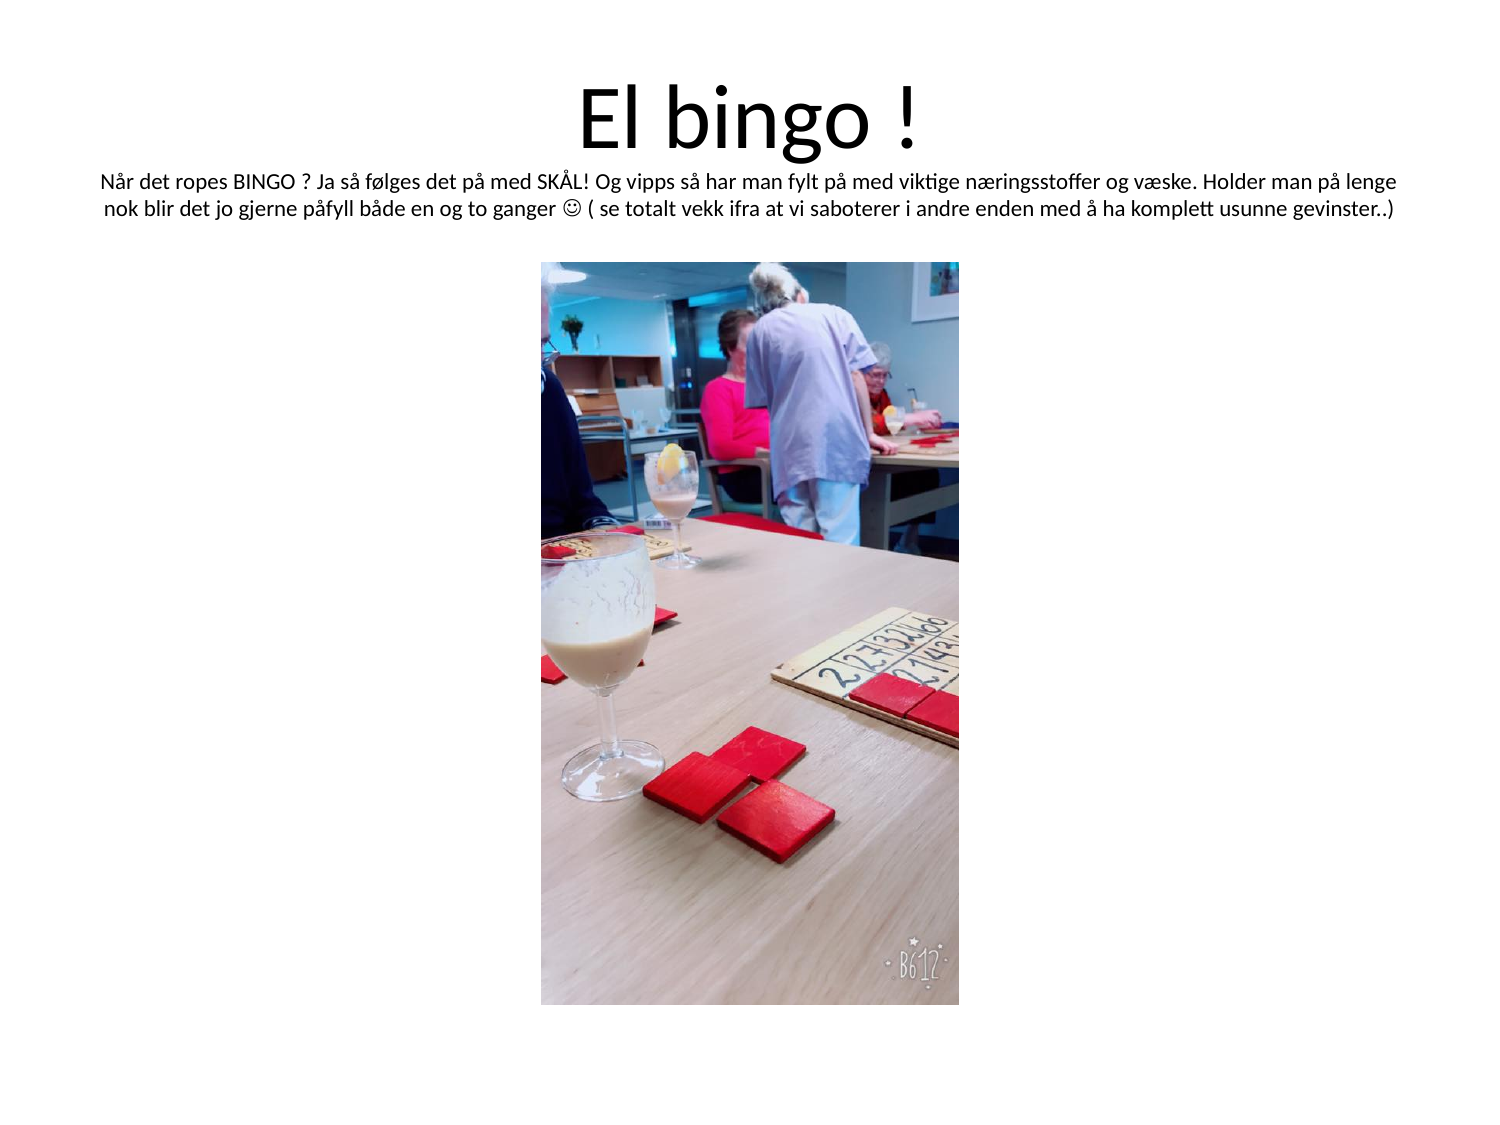

# El bingo ! Når det ropes BINGO ? Ja så følges det på med SKÅL! Og vipps så har man fylt på med viktige næringsstoffer og væske. Holder man på lenge nok blir det jo gjerne påfyll både en og to ganger  ( se totalt vekk ifra at vi saboterer i andre enden med å ha komplett usunne gevinster..)